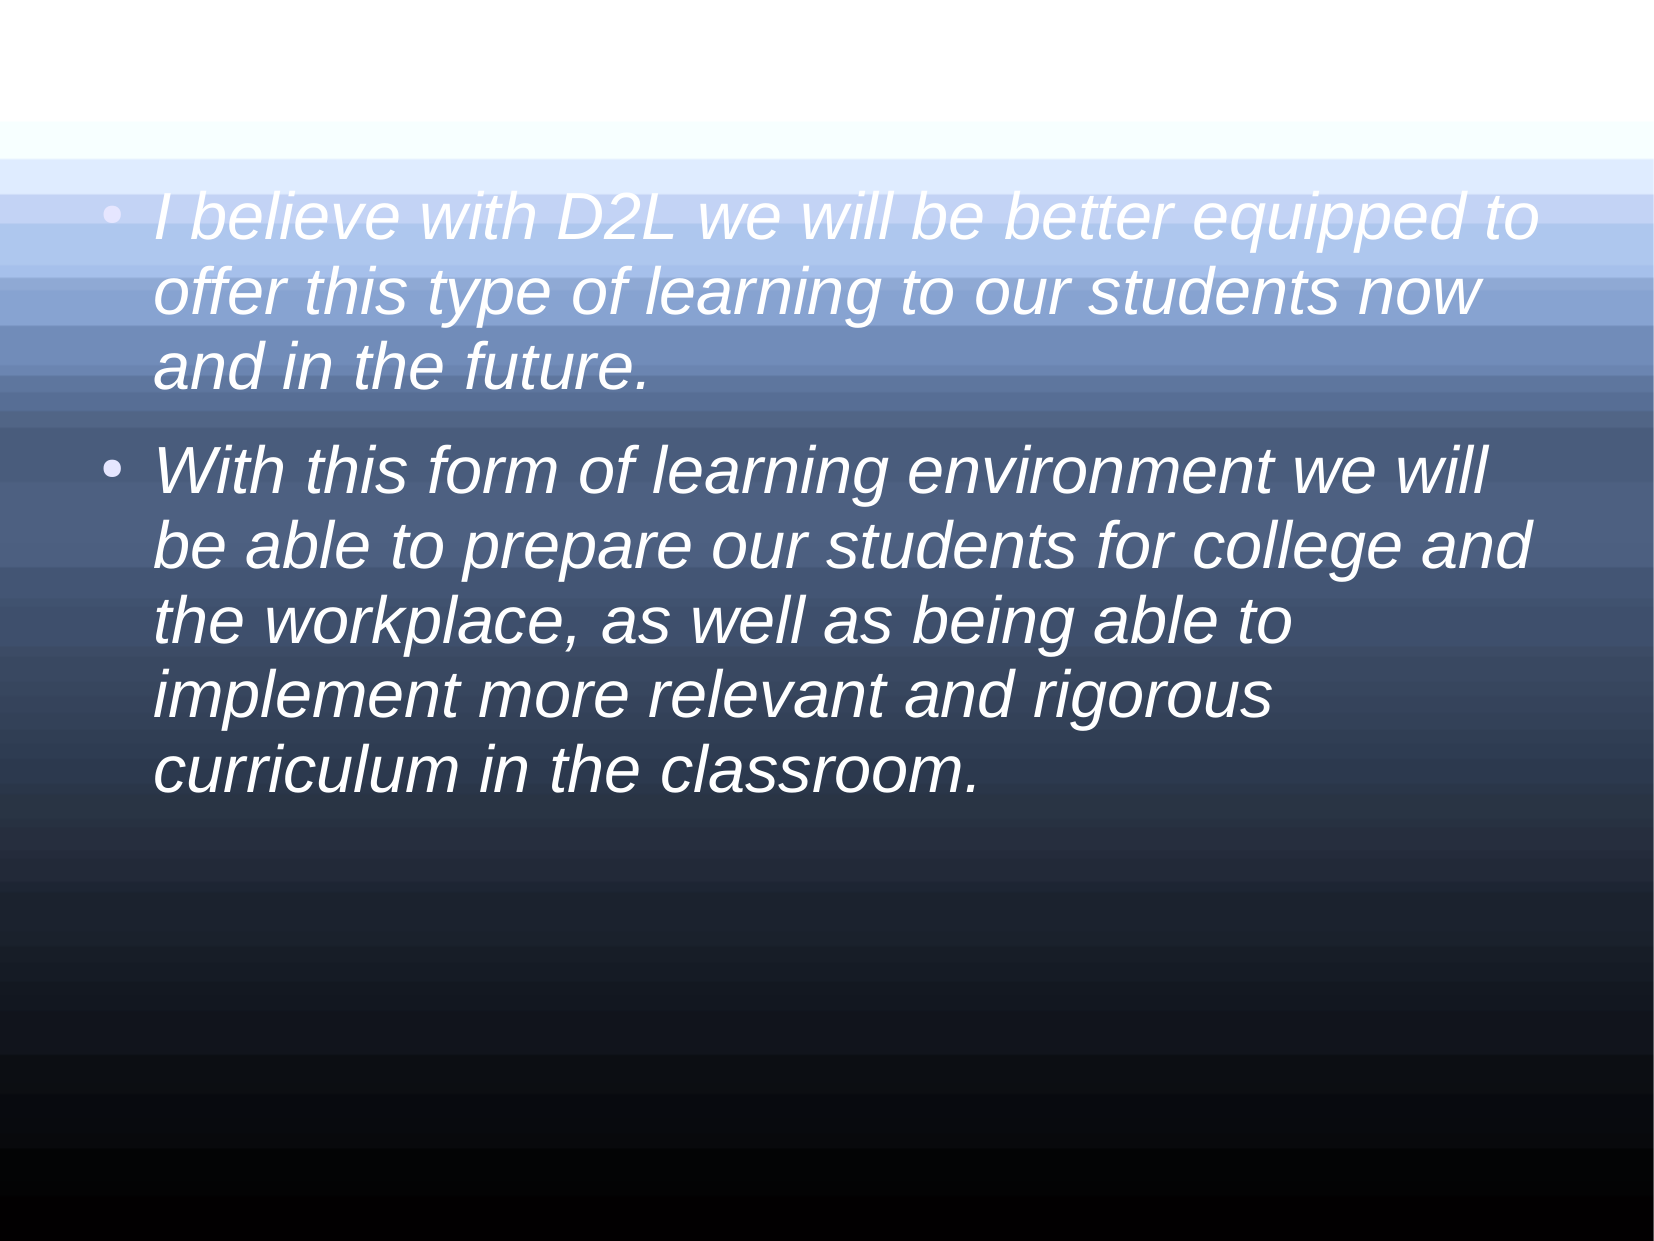

#
I believe with D2L we will be better equipped to offer this type of learning to our students now and in the future.
With this form of learning environment we will be able to prepare our students for college and the workplace, as well as being able to implement more relevant and rigorous curriculum in the classroom.